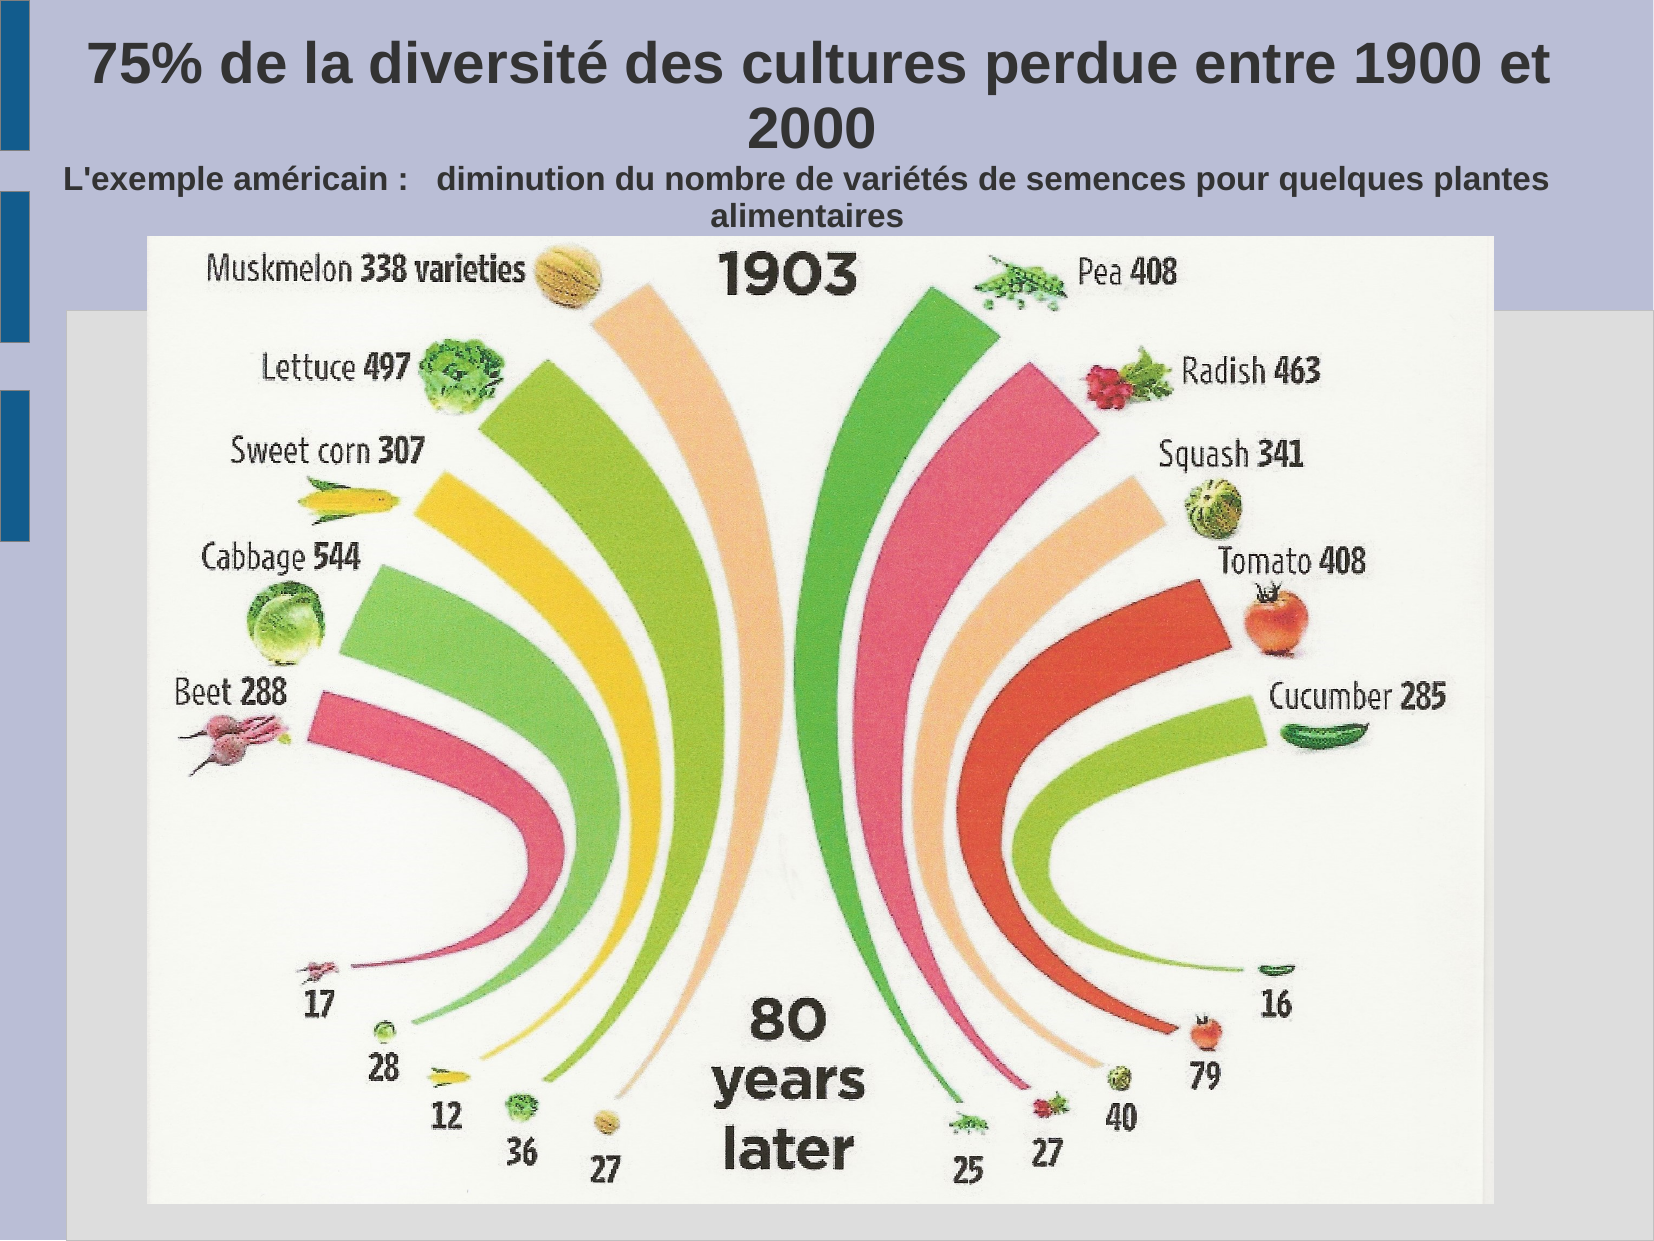

# 75% de la diversité des cultures perdue entre 1900 et 2000 L'exemple américain : diminution du nombre de variétés de semences pour quelques plantes alimentaires